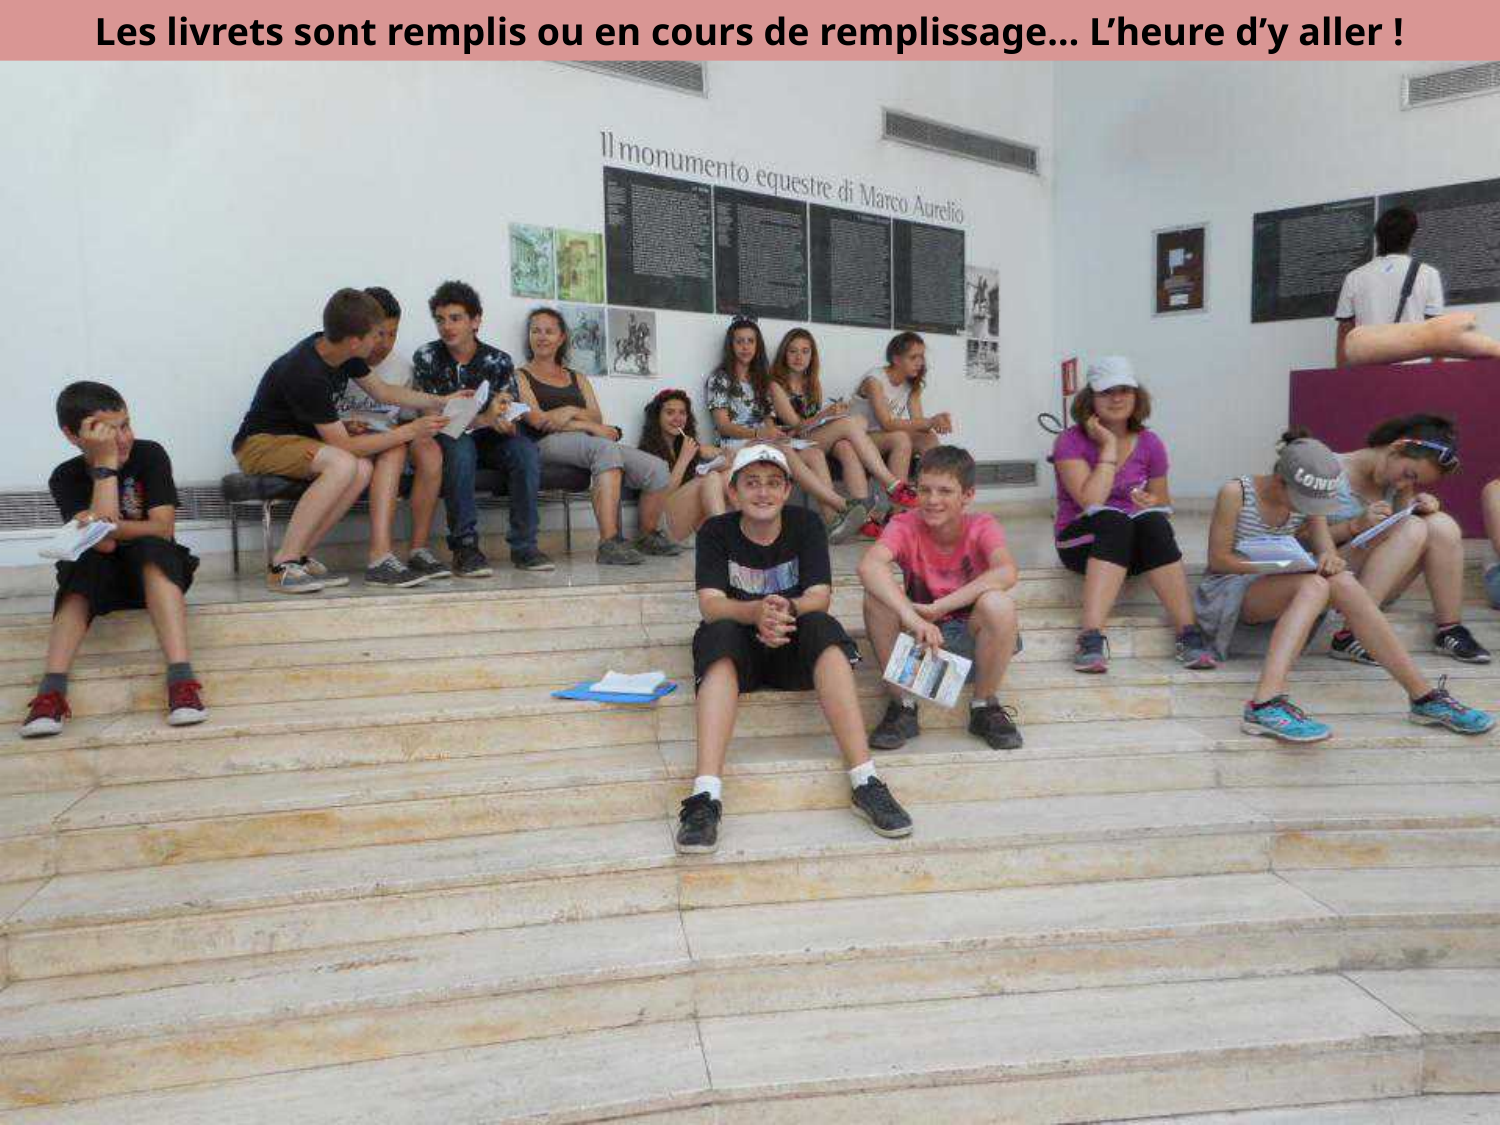

Les livrets sont remplis ou en cours de remplissage… L’heure d’y aller !